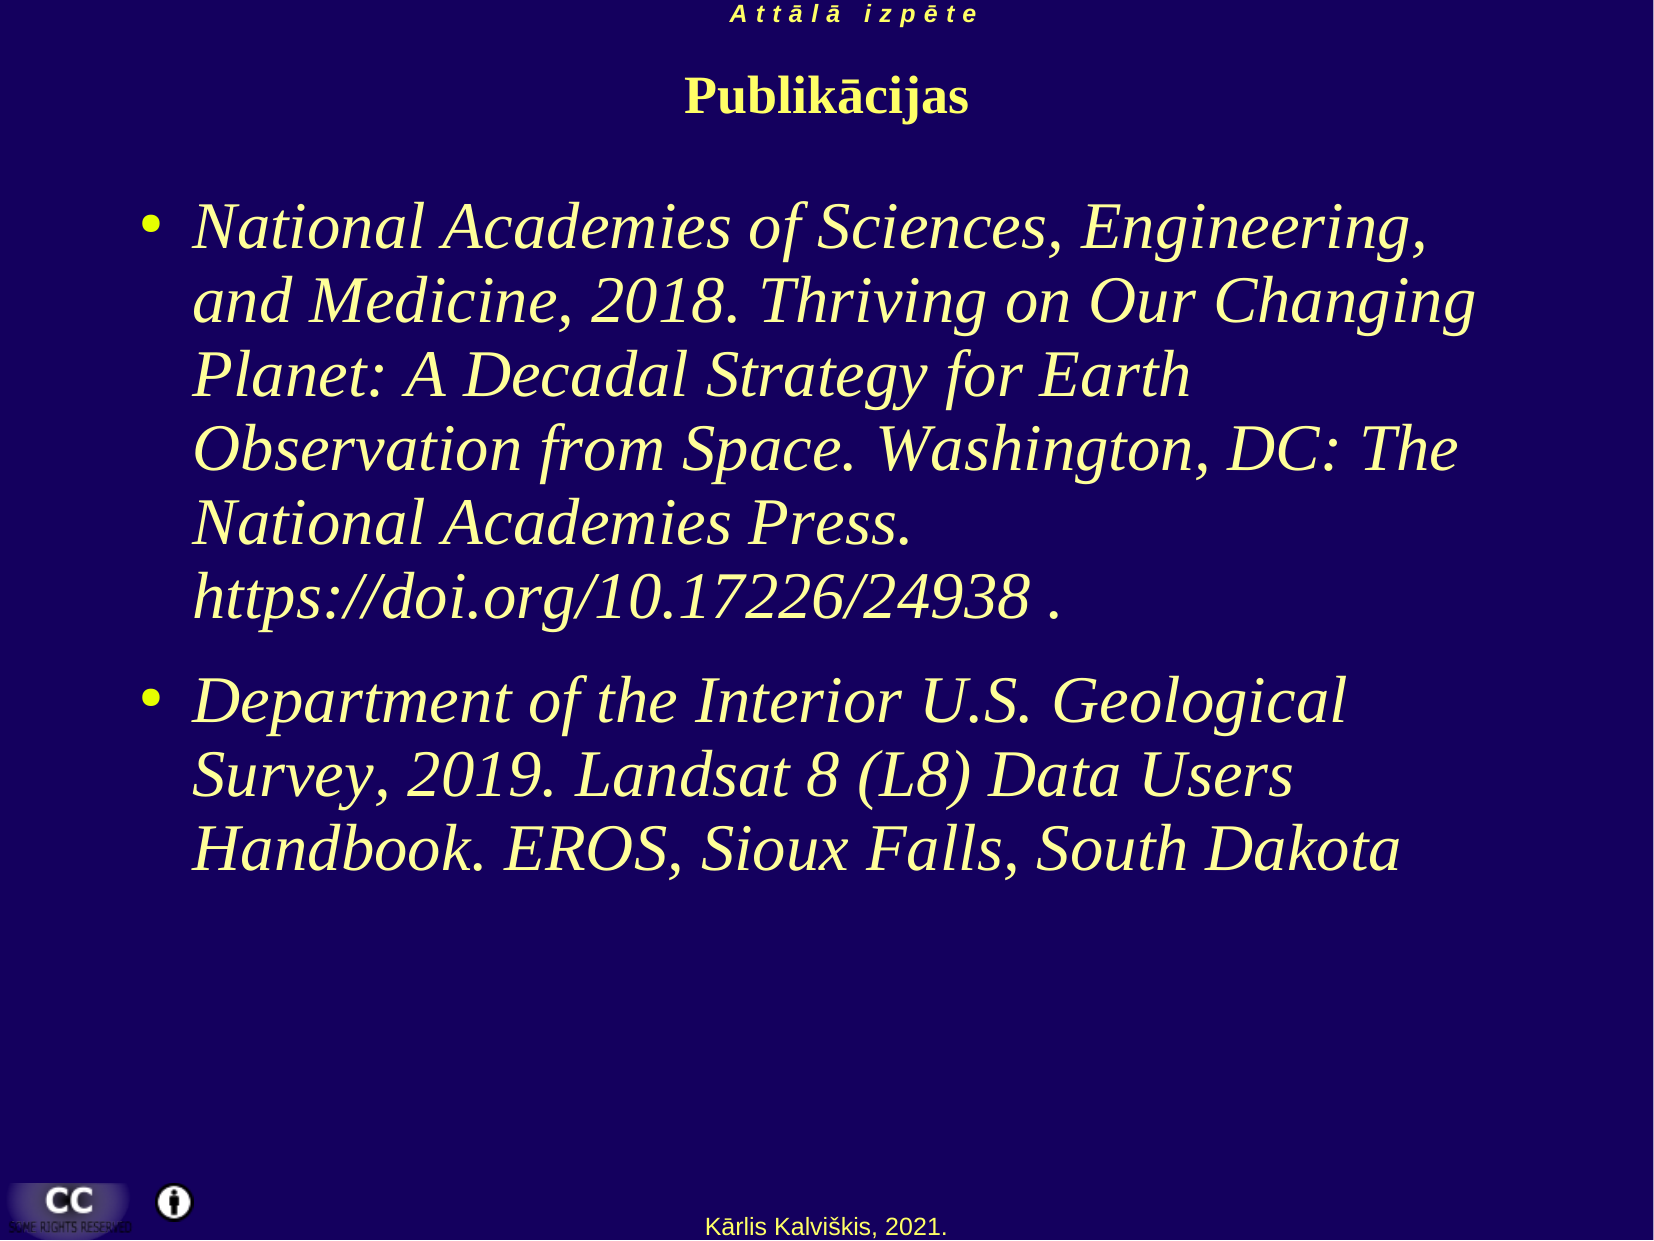

# Publikācijas
National Academies of Sciences, Engineering, and Medicine, 2018. Thriving on Our Changing Planet: A Decadal Strategy for Earth Observation from Space. Washington, DC: The National Academies Press. https://doi.org/10.17226/24938 .
Department of the Interior U.S. Geological Survey, 2019. Landsat 8 (L8) Data Users Handbook. EROS, Sioux Falls, South Dakota